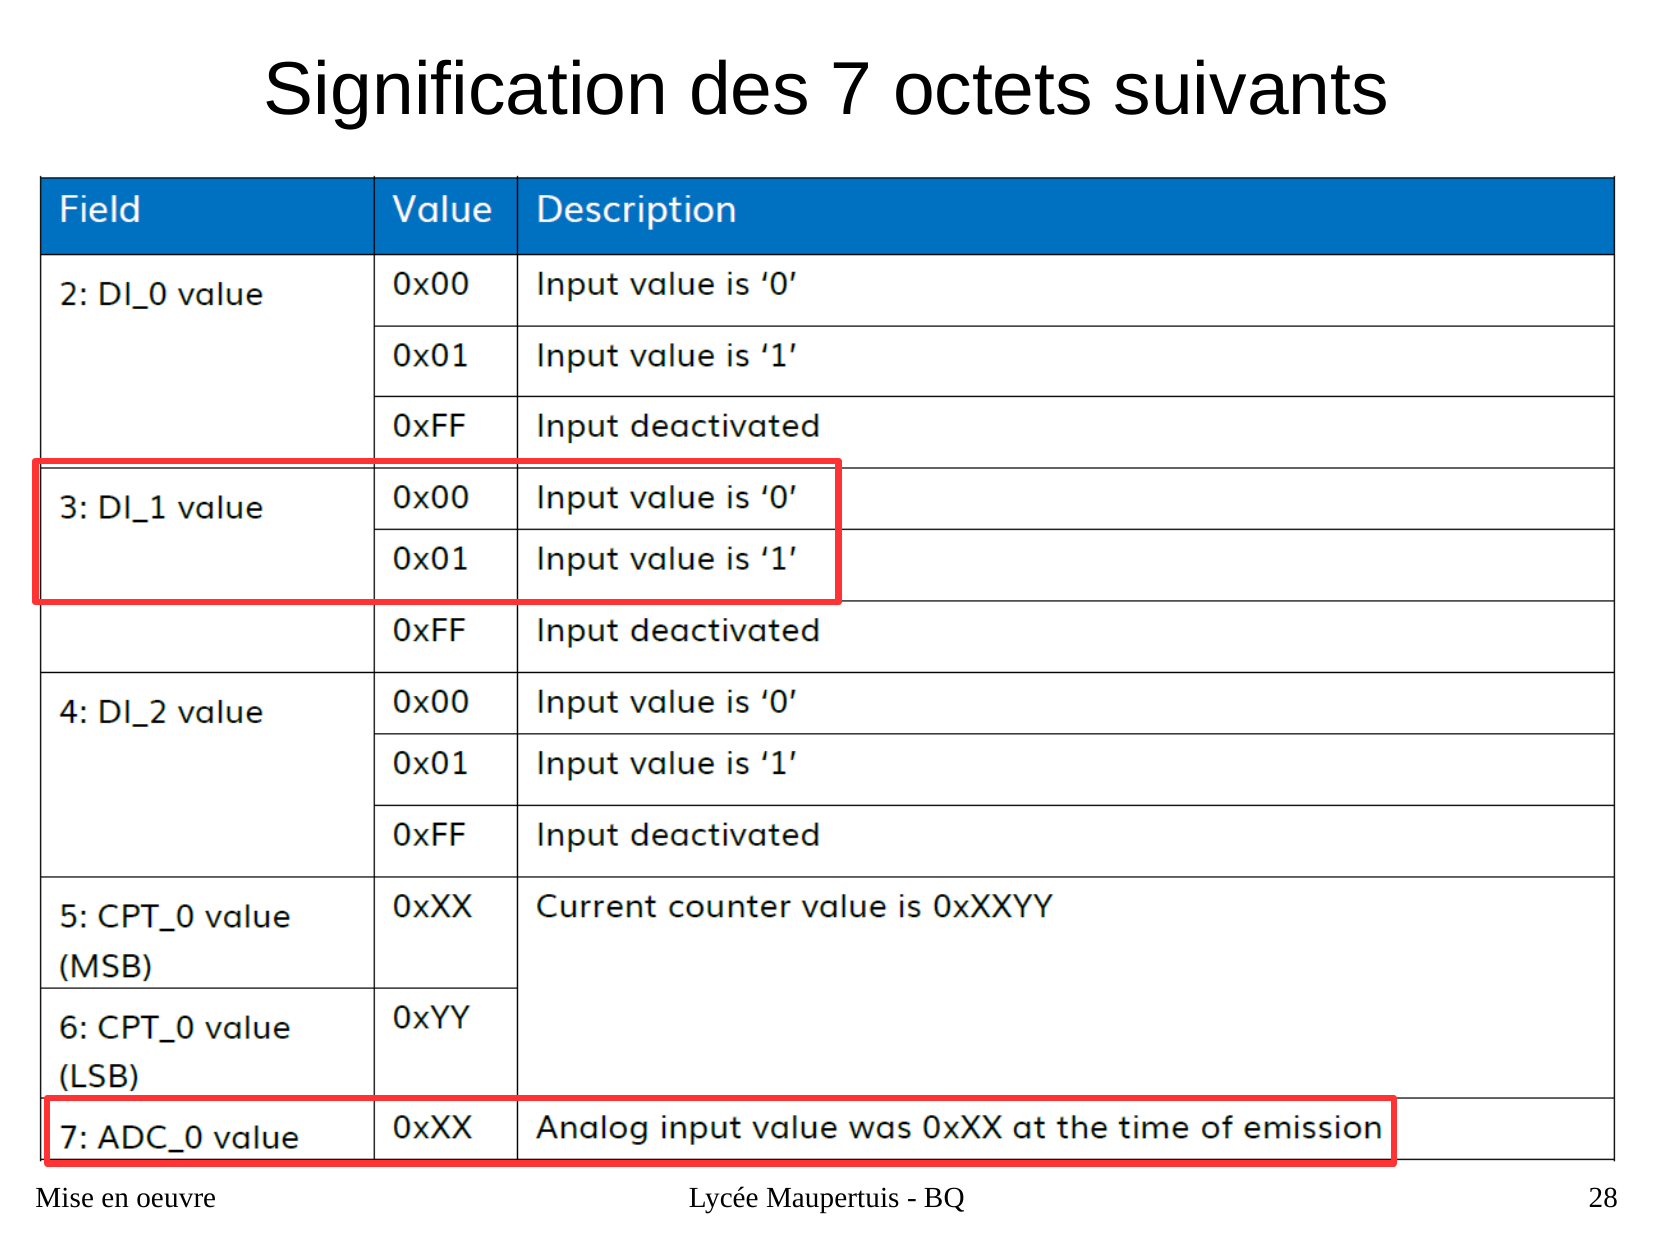

# Signification des 7 octets suivants
Mise en oeuvre
Lycée Maupertuis - BQ
28